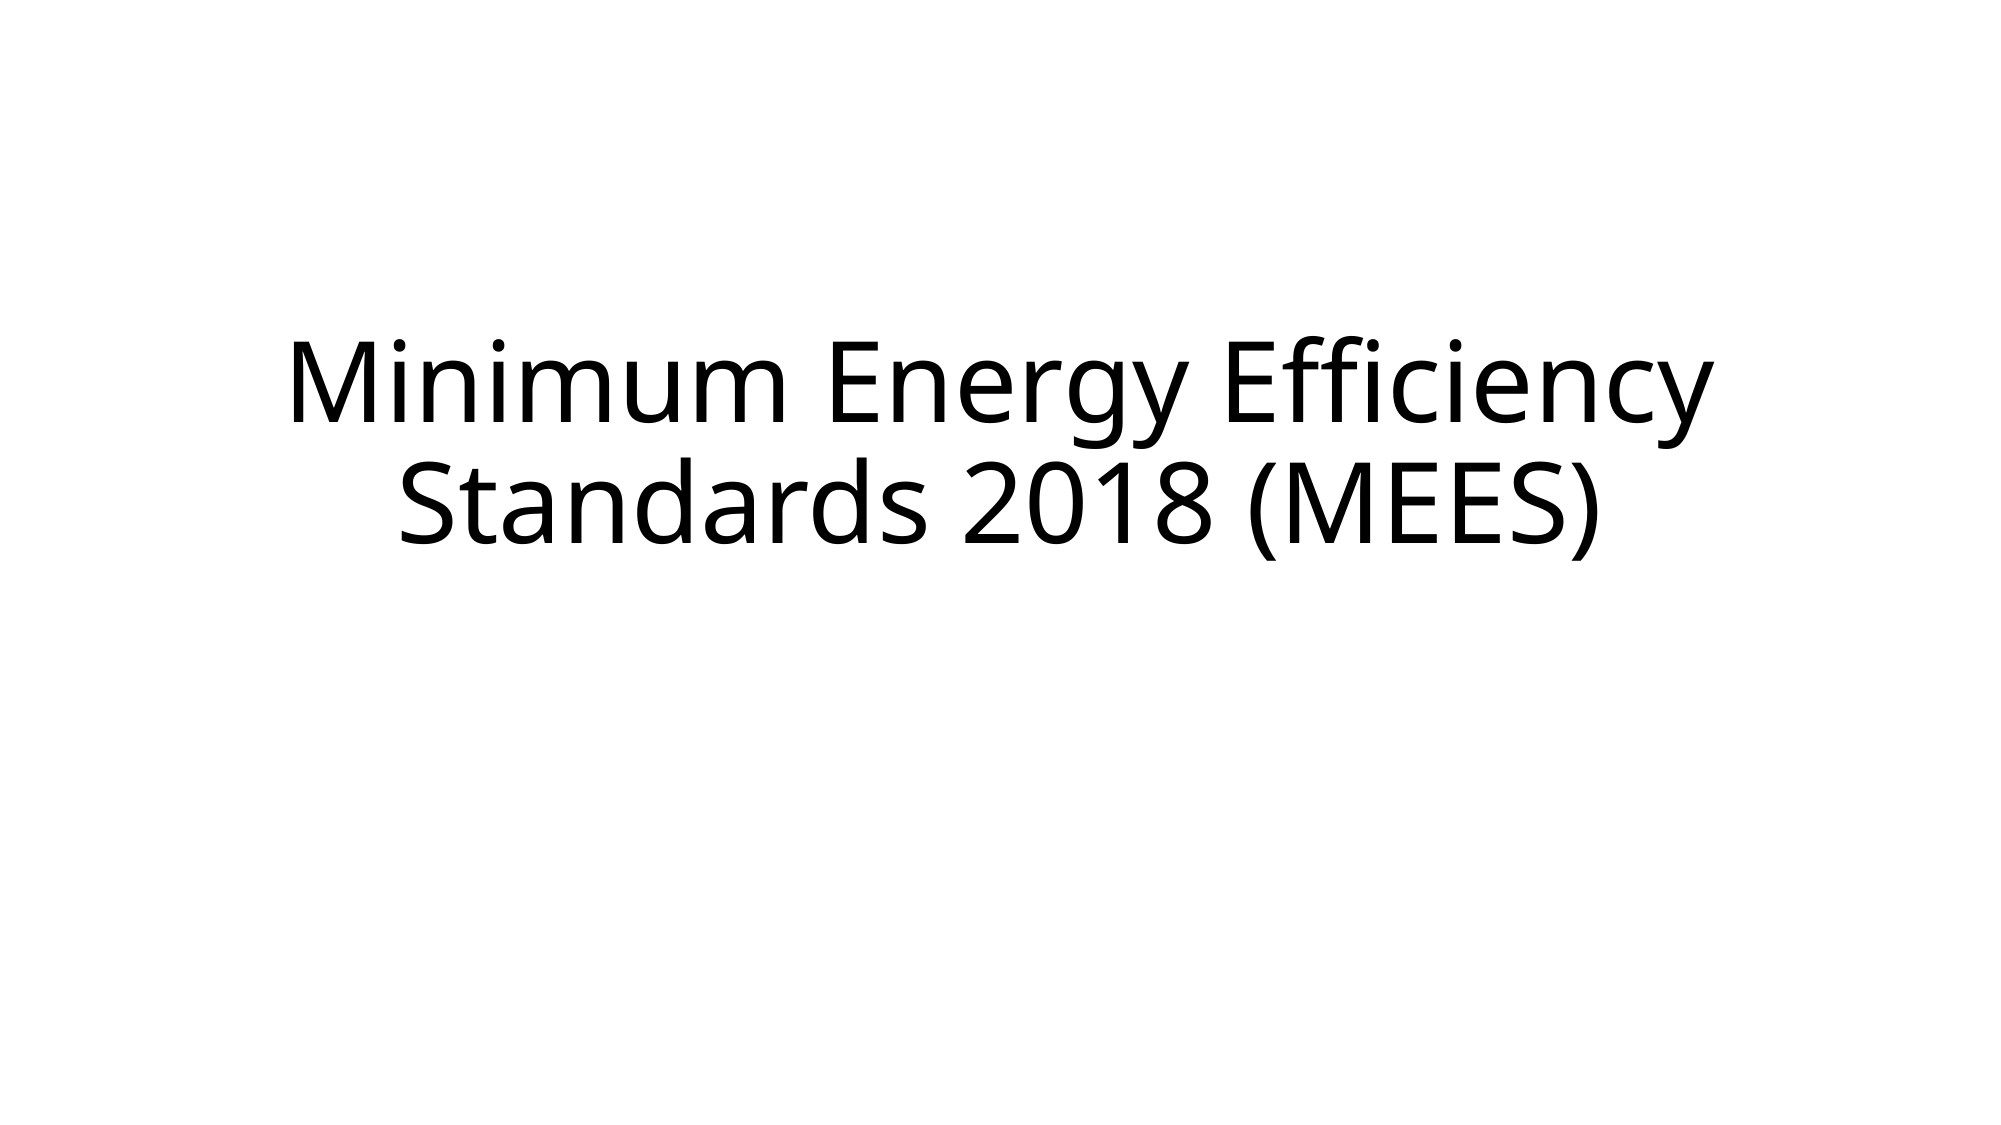

# Minimum Energy Efficiency Standards 2018 (MEES)